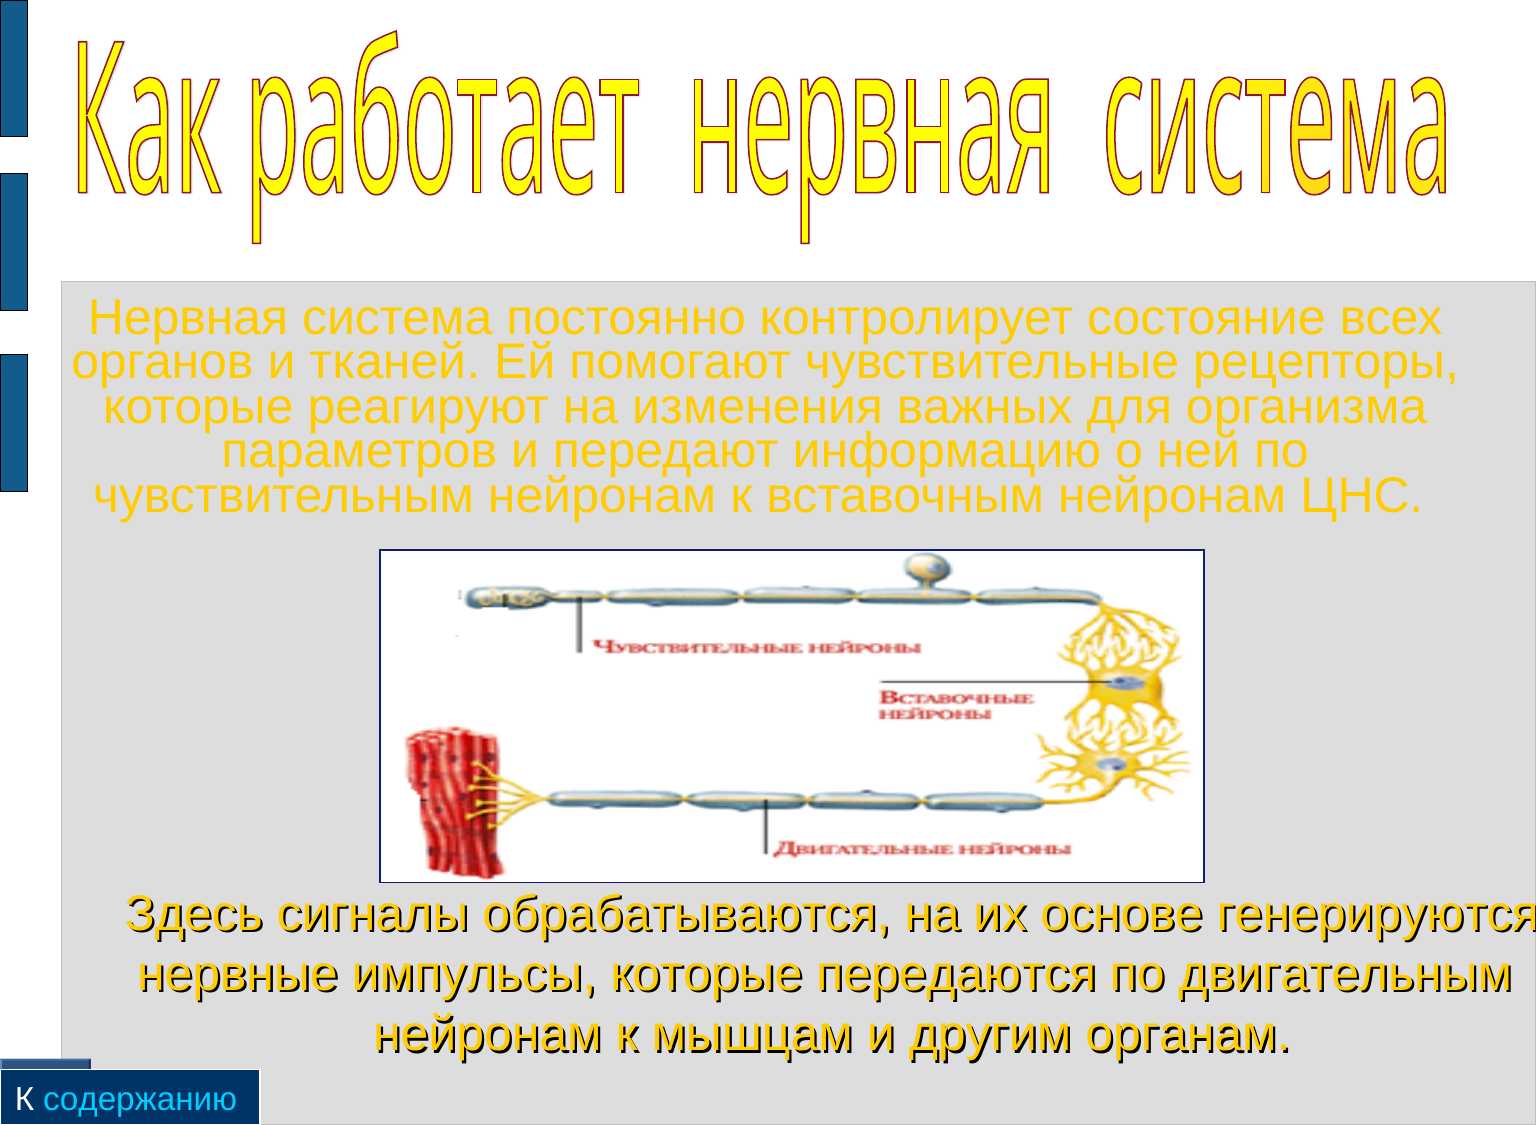

Как работает нервная система
# Нервная система постоянно контролирует состояние всех органов и тканей. Ей помогают чувствительные рецепторы, которые реагируют на изменения важных для организма параметров и передают информацию о ней по чувствительным нейронам к вставочным нейронам ЦНС.
 Здесь сигналы обрабатываются, на их основе генерируются
 нервные импульсы, которые передаются по двигательным
 нейронам к мышцам и другим органам.
К содержанию